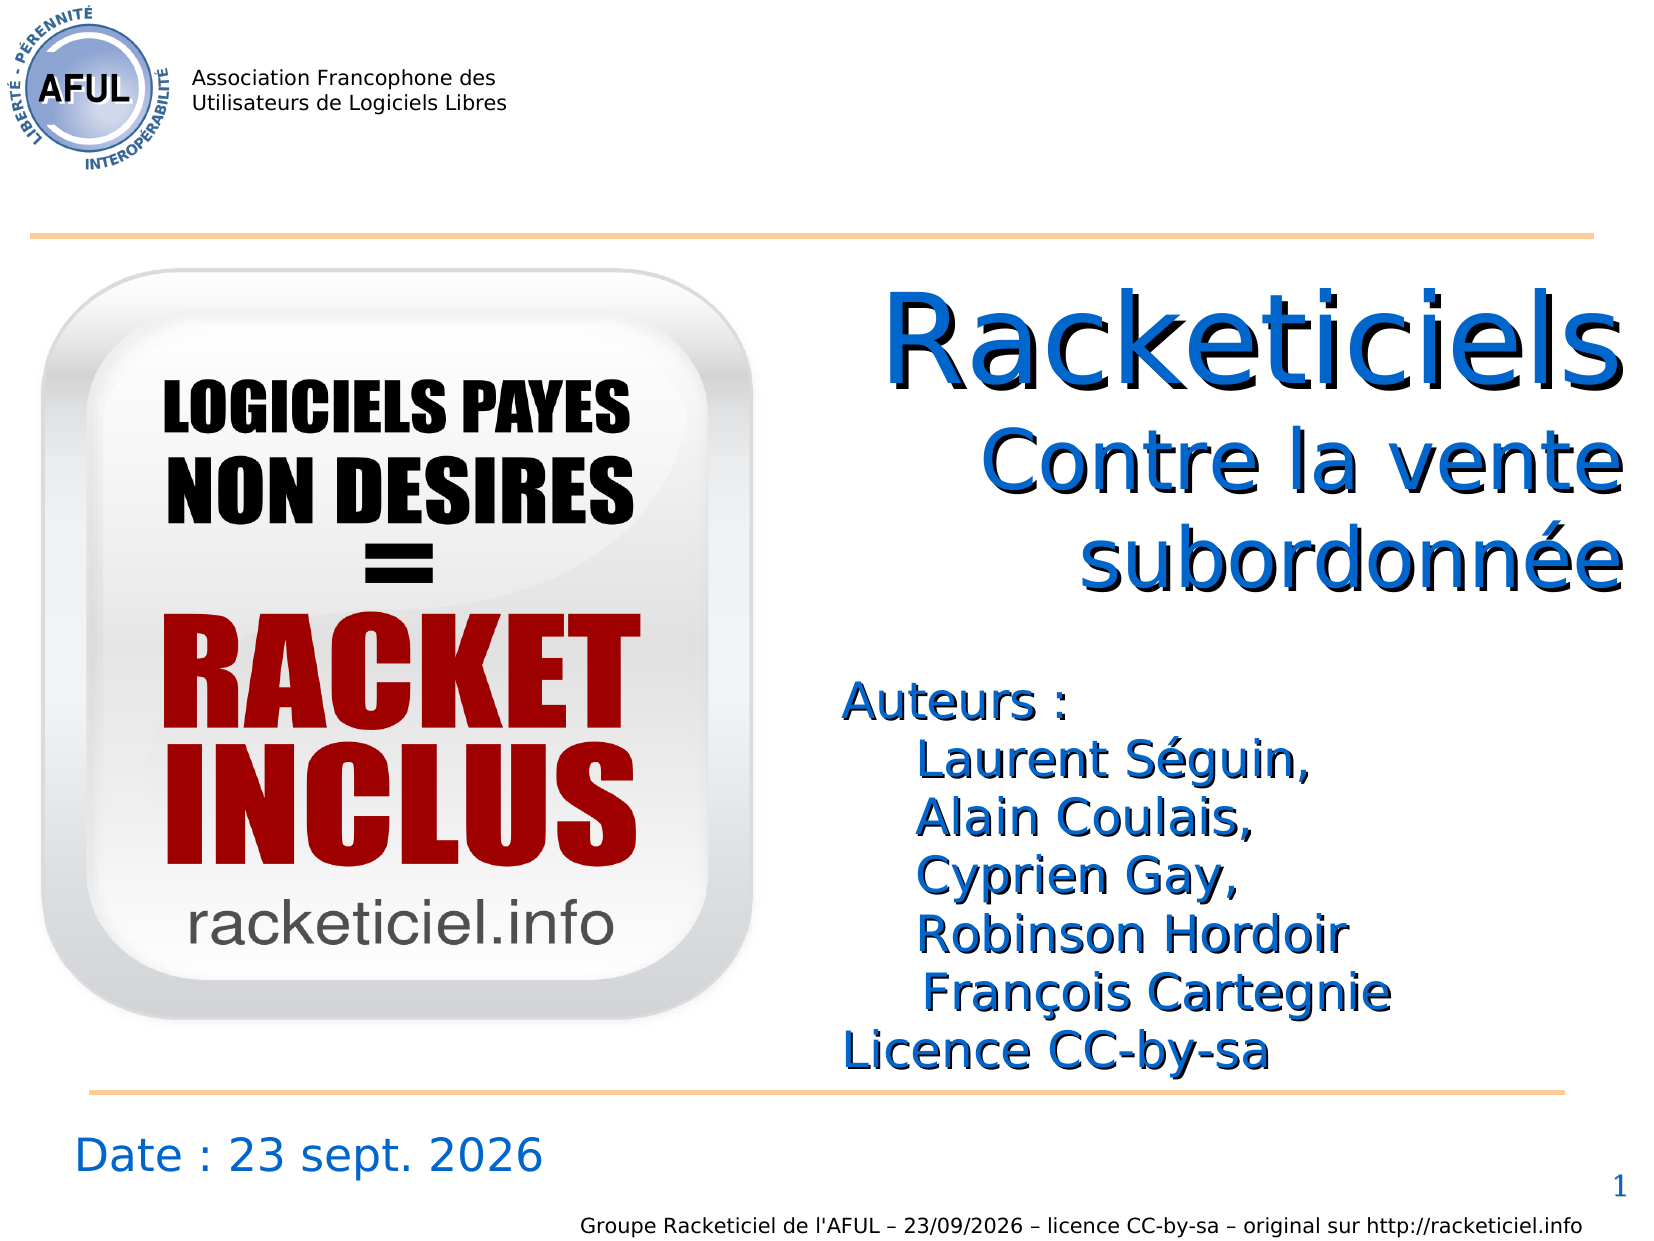

# Racketiciels Contre la vente subordonnée
Auteurs :
	Laurent Séguin,
	Alain Coulais,
	Cyprien Gay,
	Robinson Hordoir
 François Cartegnie
Licence CC-by-sa
Date :
1